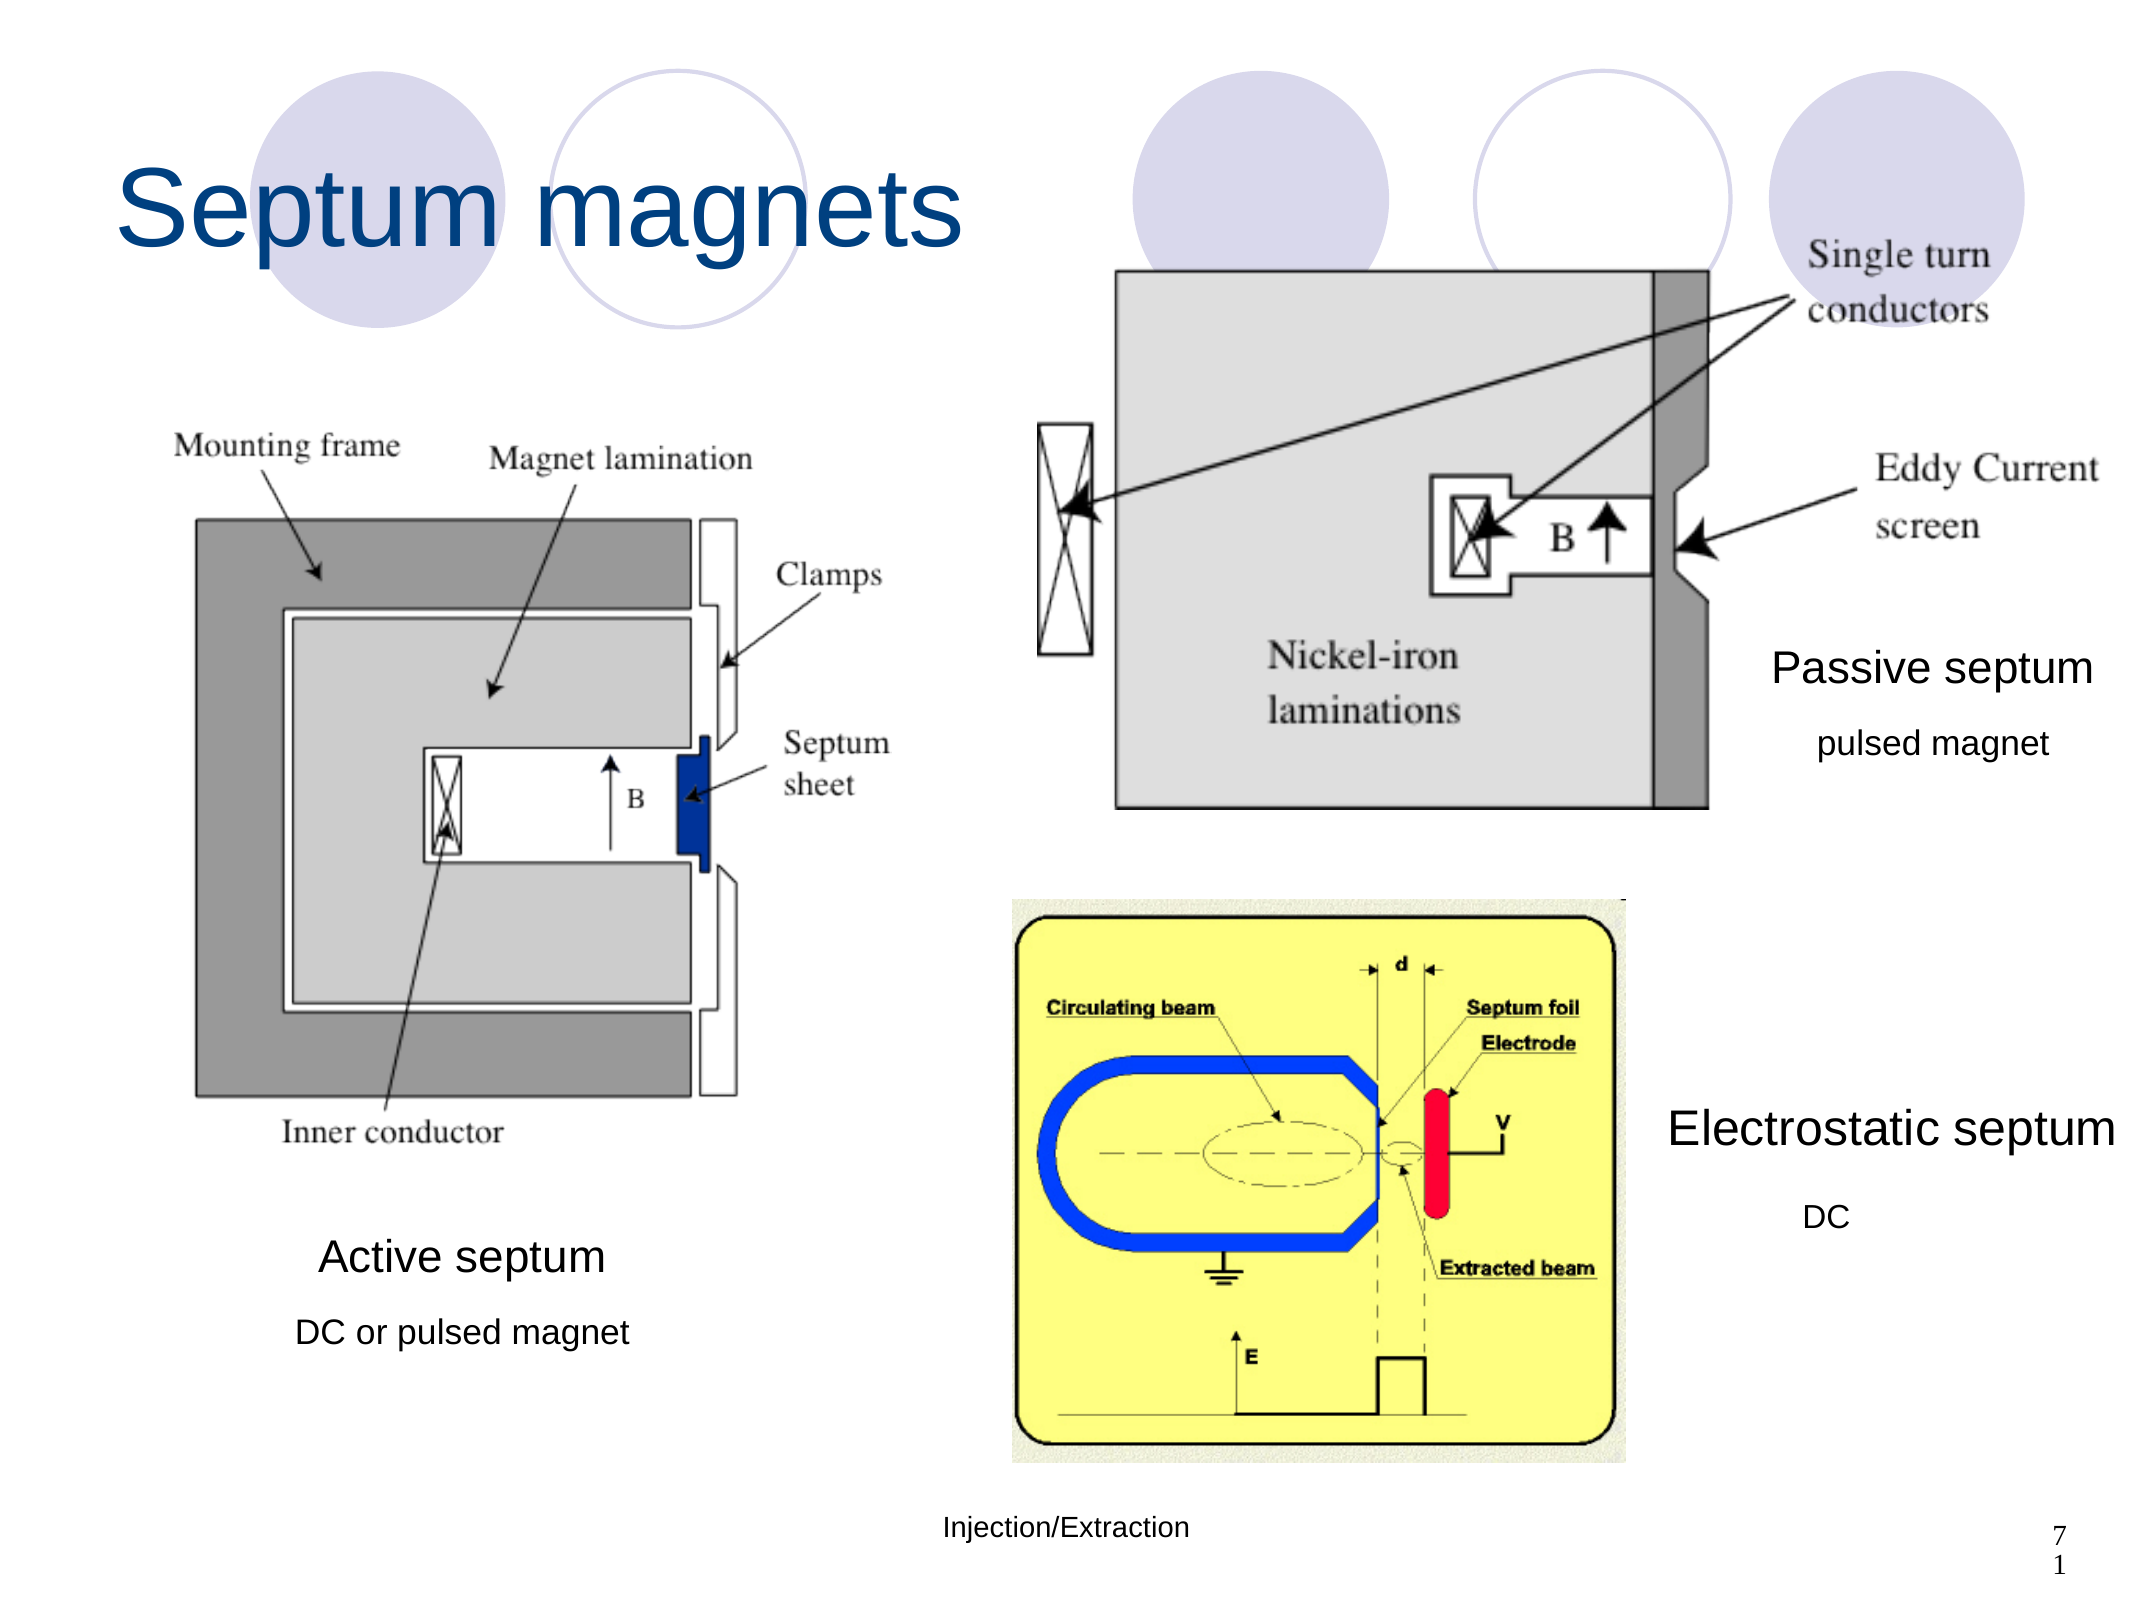

# Septum magnets
Passive septum
pulsed magnet
Electrostatic septum
DC
Active septum
DC or pulsed magnet
71